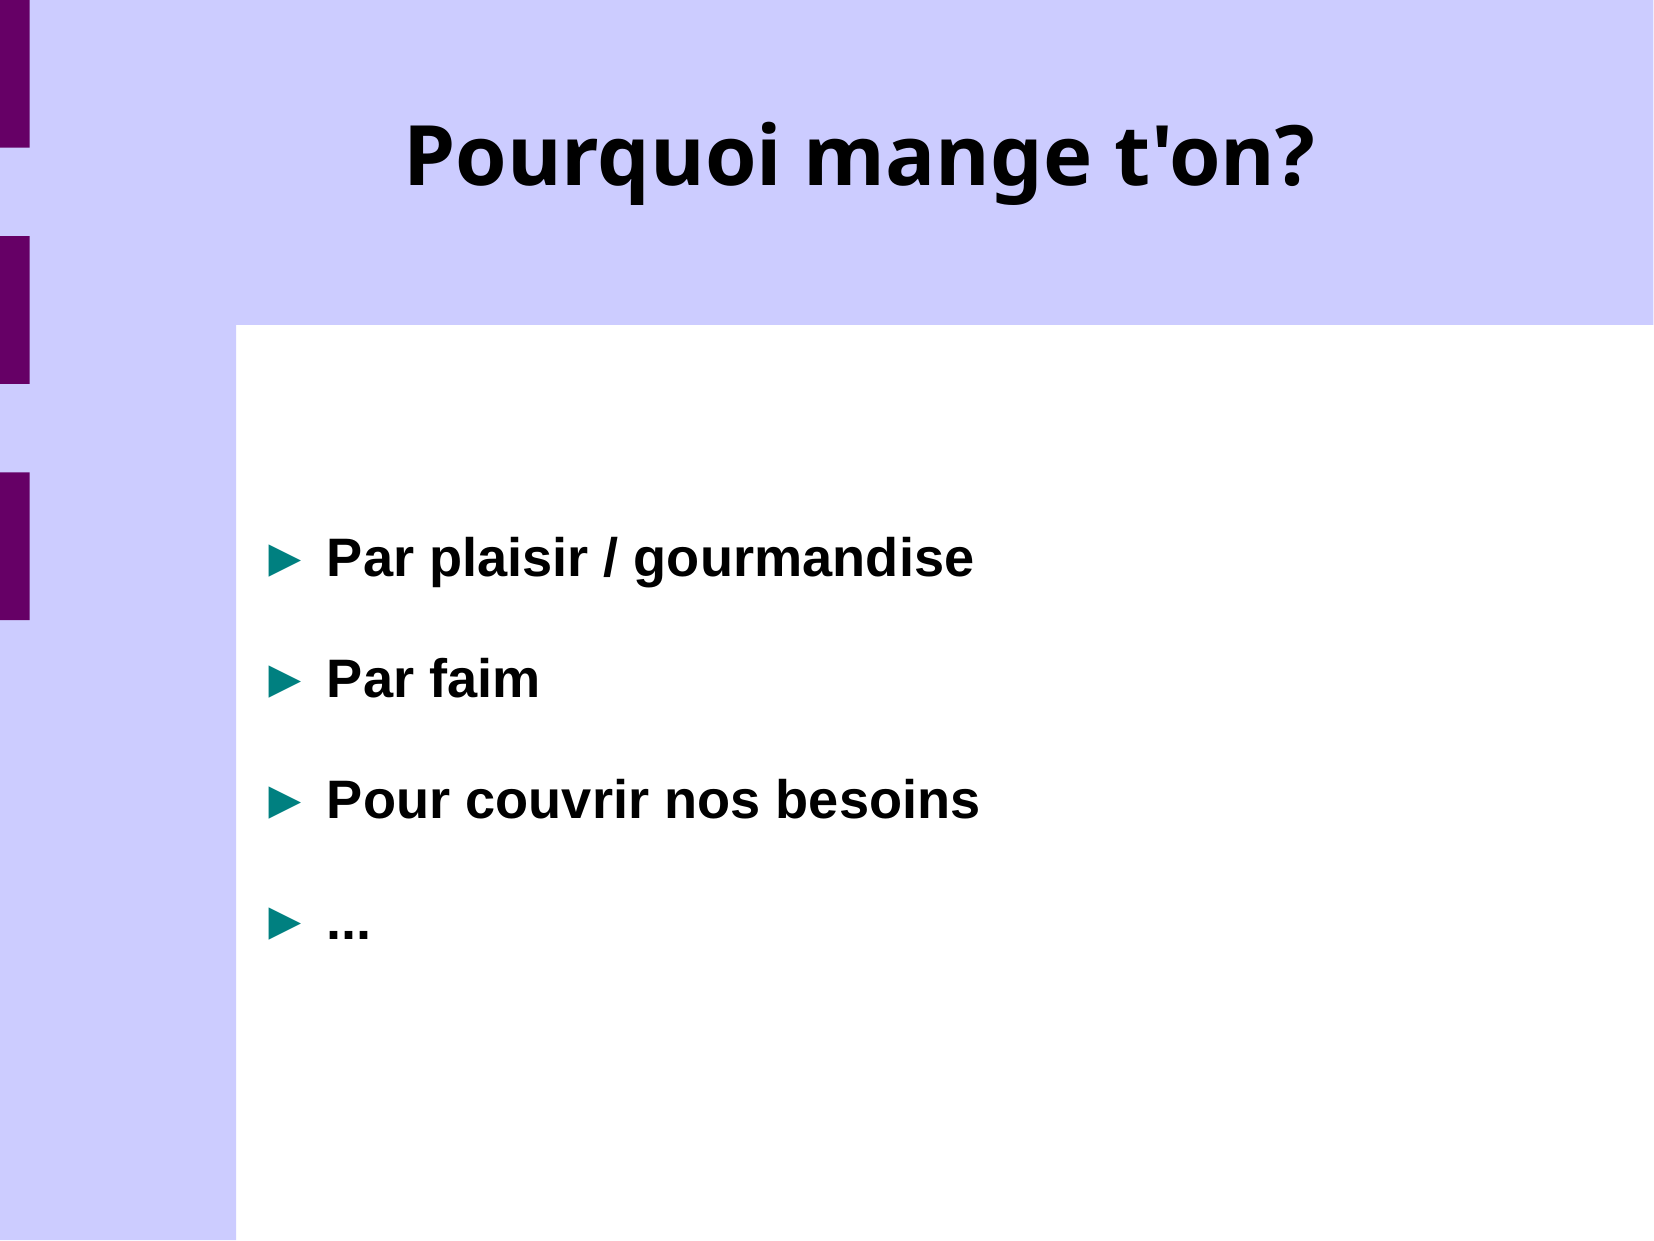

Pourquoi mange t'on?
► Par plaisir / gourmandise
► Par faim
► Pour couvrir nos besoins
► ...